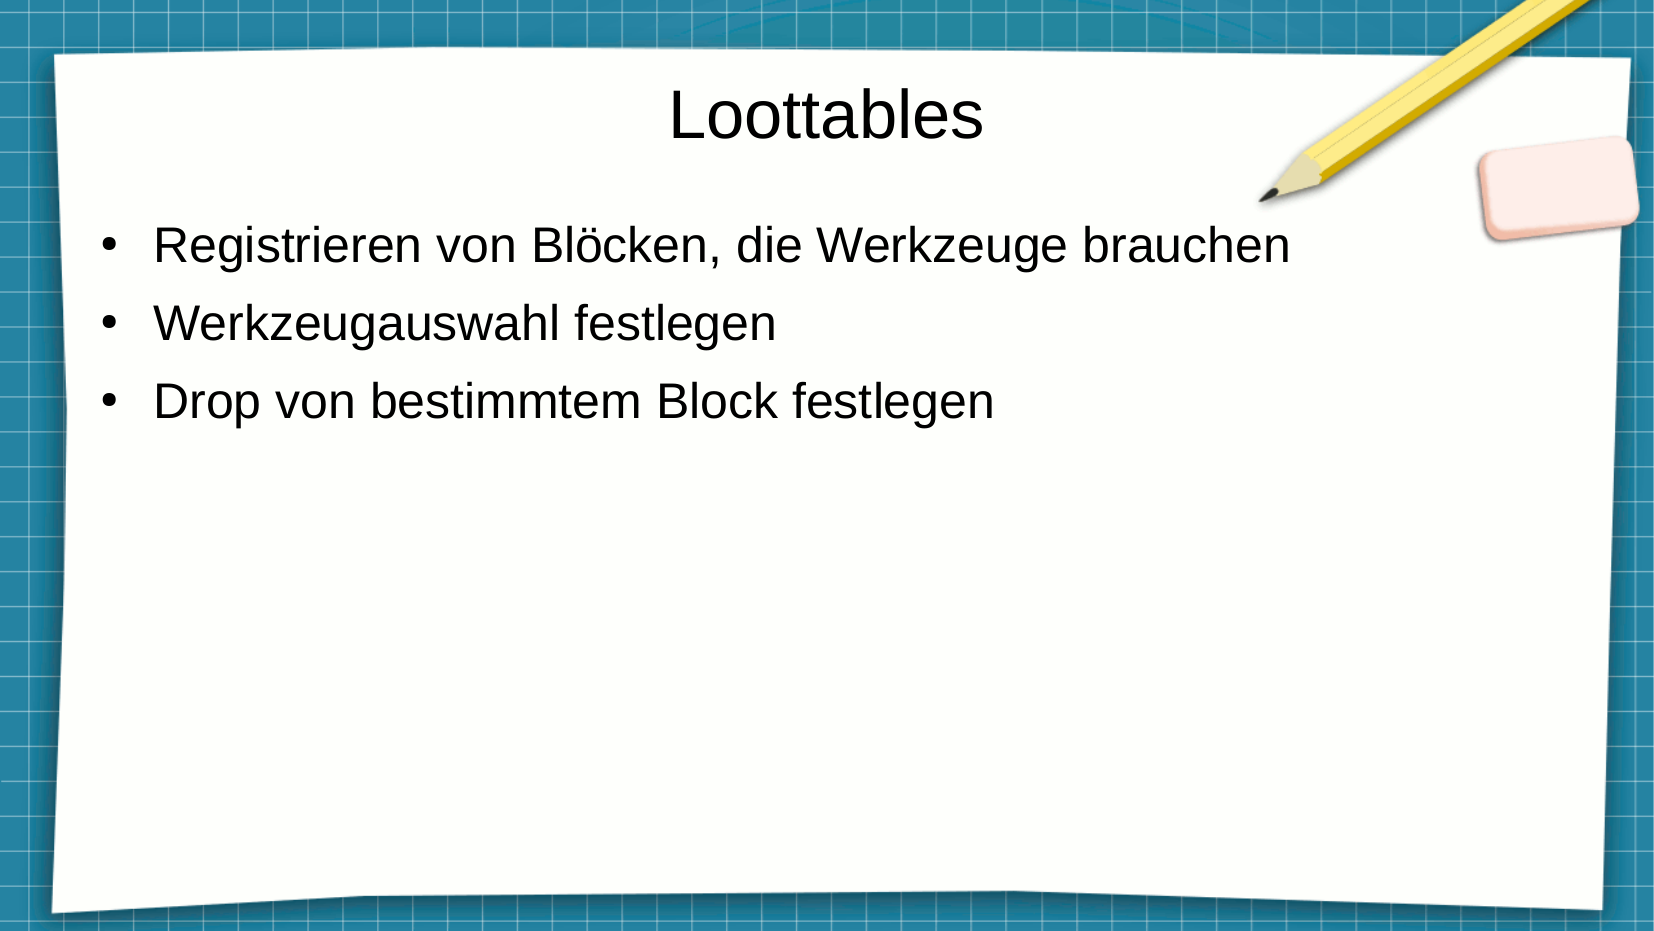

# Loottables
Registrieren von Blöcken, die Werkzeuge brauchen
Werkzeugauswahl festlegen
Drop von bestimmtem Block festlegen